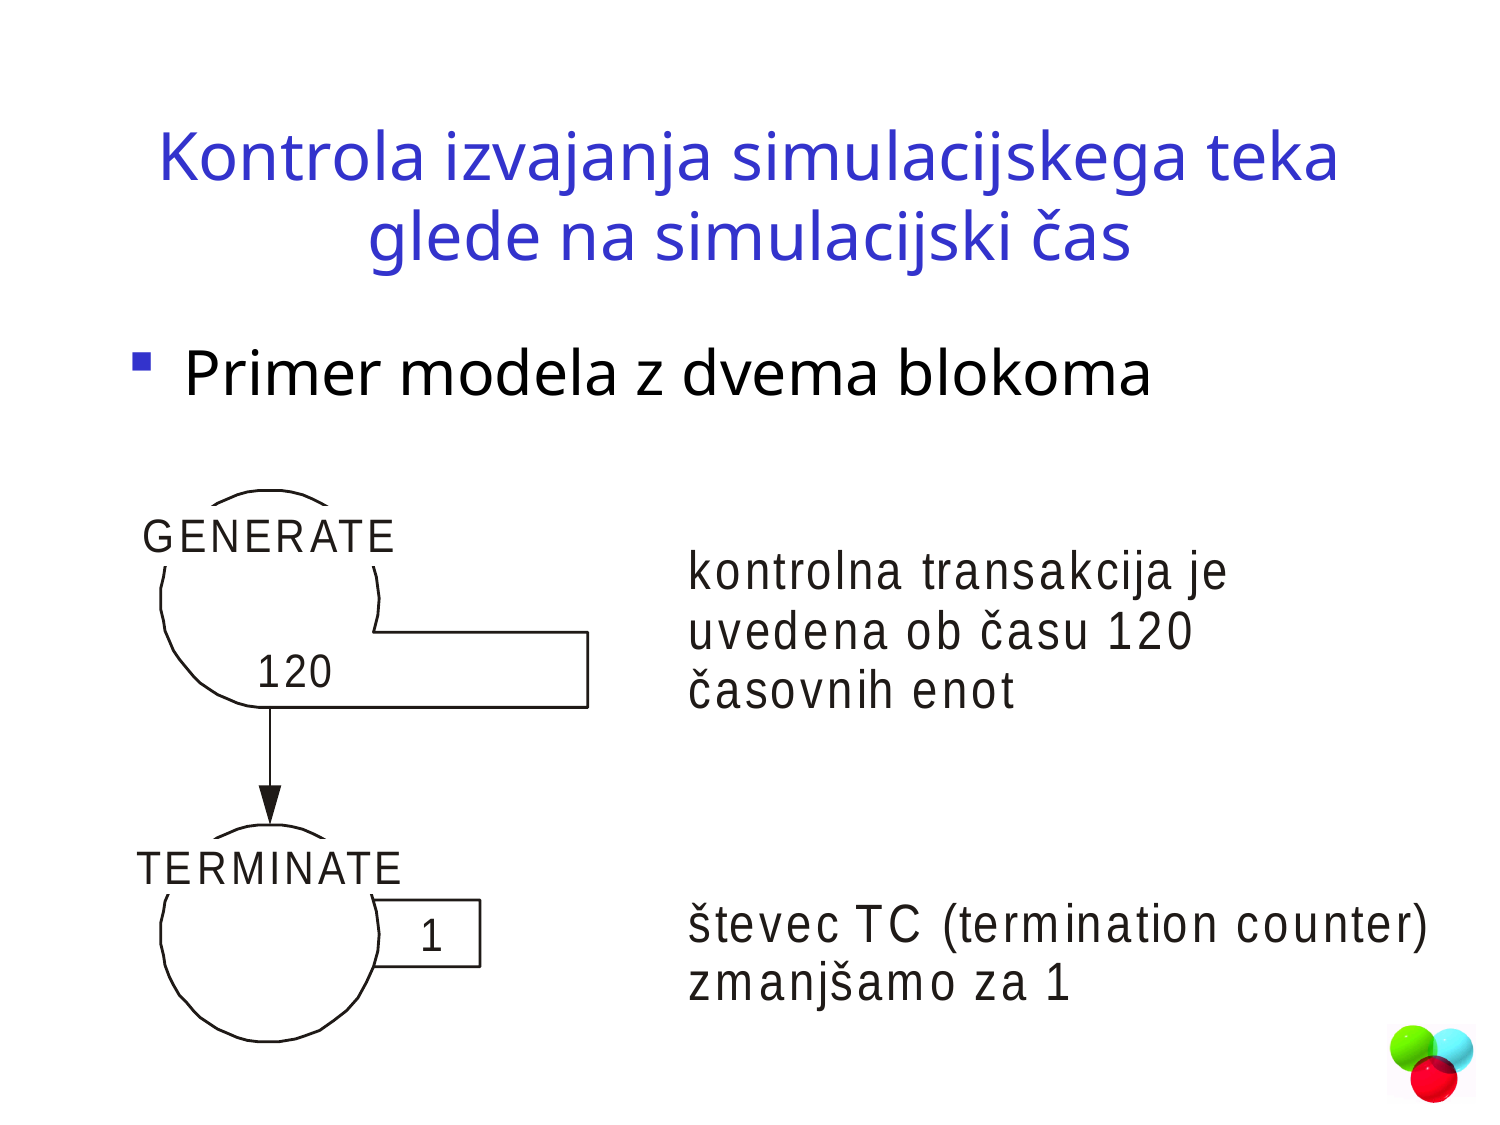

# Kontrola izvajanja simulacijskega teka glede na simulacijski čas
Primer modela z dvema blokoma